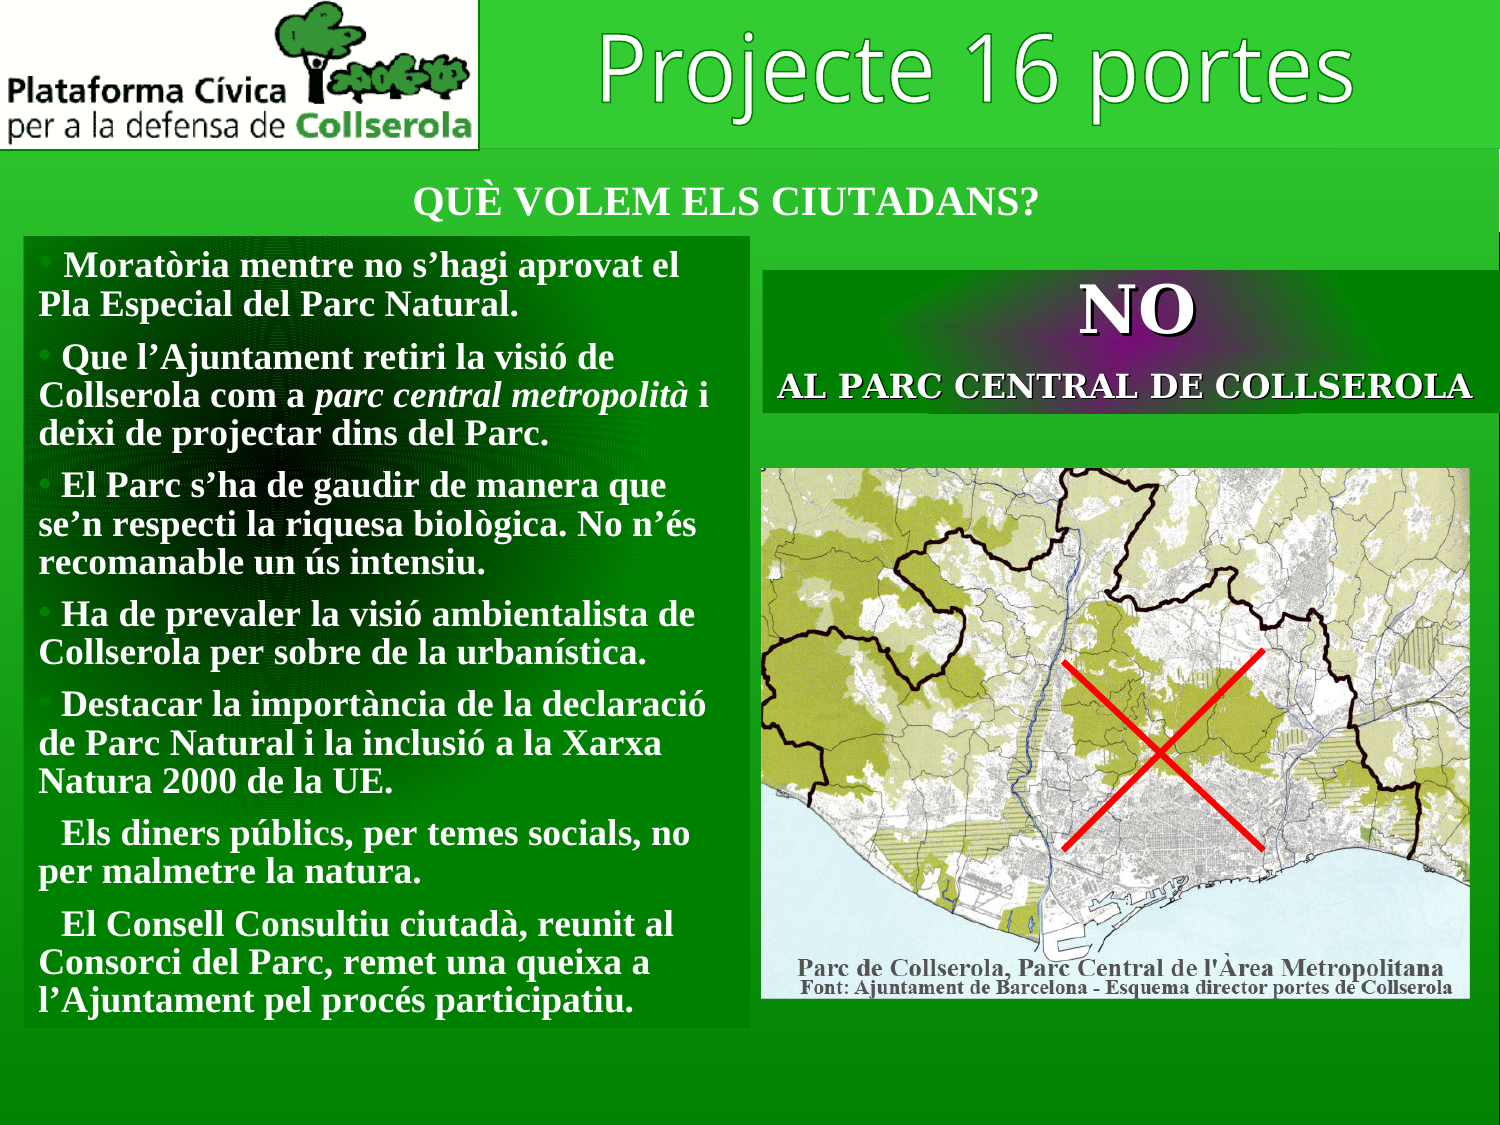

#
Projecte 16 portes
QUÈ VOLEM ELS CIUTADANS?
 Moratòria mentre no s’hagi aprovat el Pla Especial del Parc Natural.
 Que l’Ajuntament retiri la visió de Collserola com a parc central metropolità i deixi de projectar dins del Parc.
 El Parc s’ha de gaudir de manera que se’n respecti la riquesa biològica. No n’és recomanable un ús intensiu.
 Ha de prevaler la visió ambientalista de Collserola per sobre de la urbanística.
 Destacar la importància de la declaració de Parc Natural i la inclusió a la Xarxa Natura 2000 de la UE.
 Els diners públics, per temes socials, no per malmetre la natura.
 El Consell Consultiu ciutadà, reunit al Consorci del Parc, remet una queixa a l’Ajuntament pel procés participatiu.
		NO
AL PARC CENTRAL DE COLLSEROLA